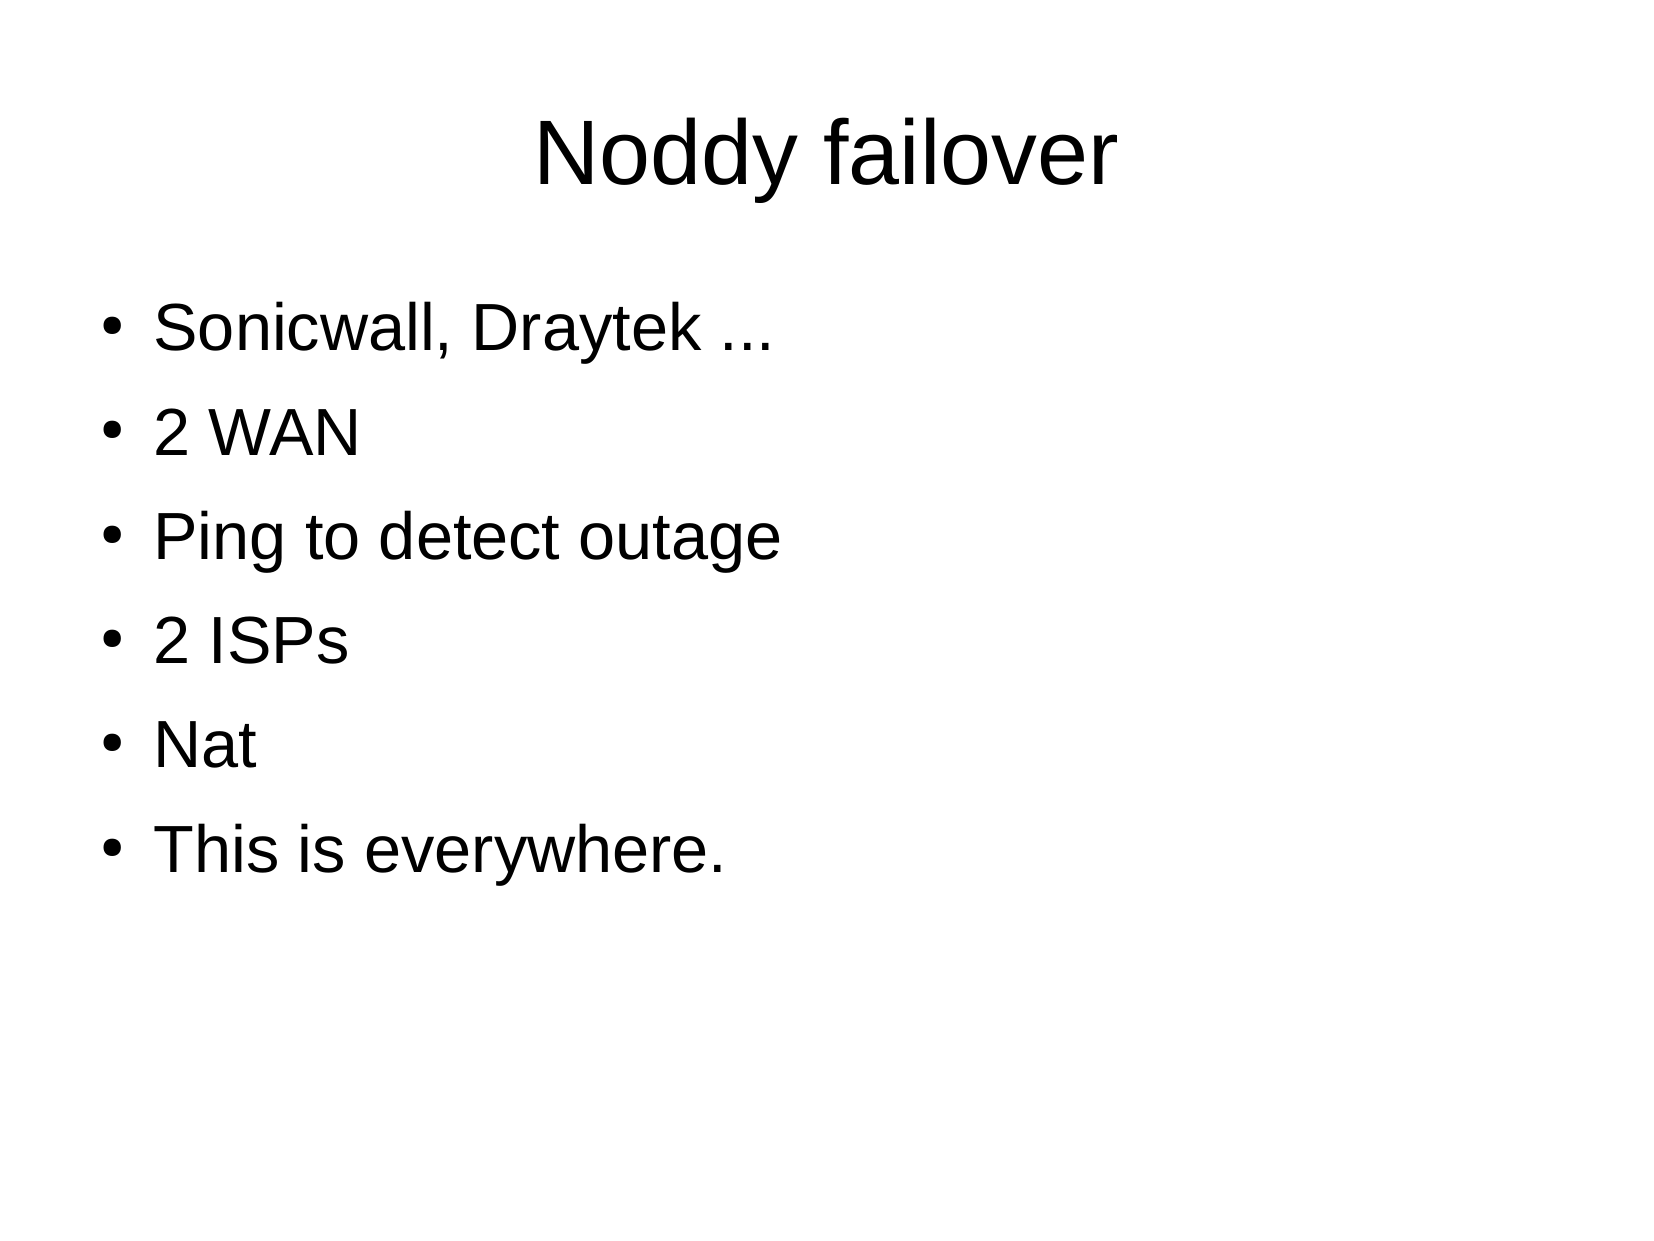

# Noddy failover
Sonicwall, Draytek ...
2 WAN
Ping to detect outage
2 ISPs
Nat
This is everywhere.